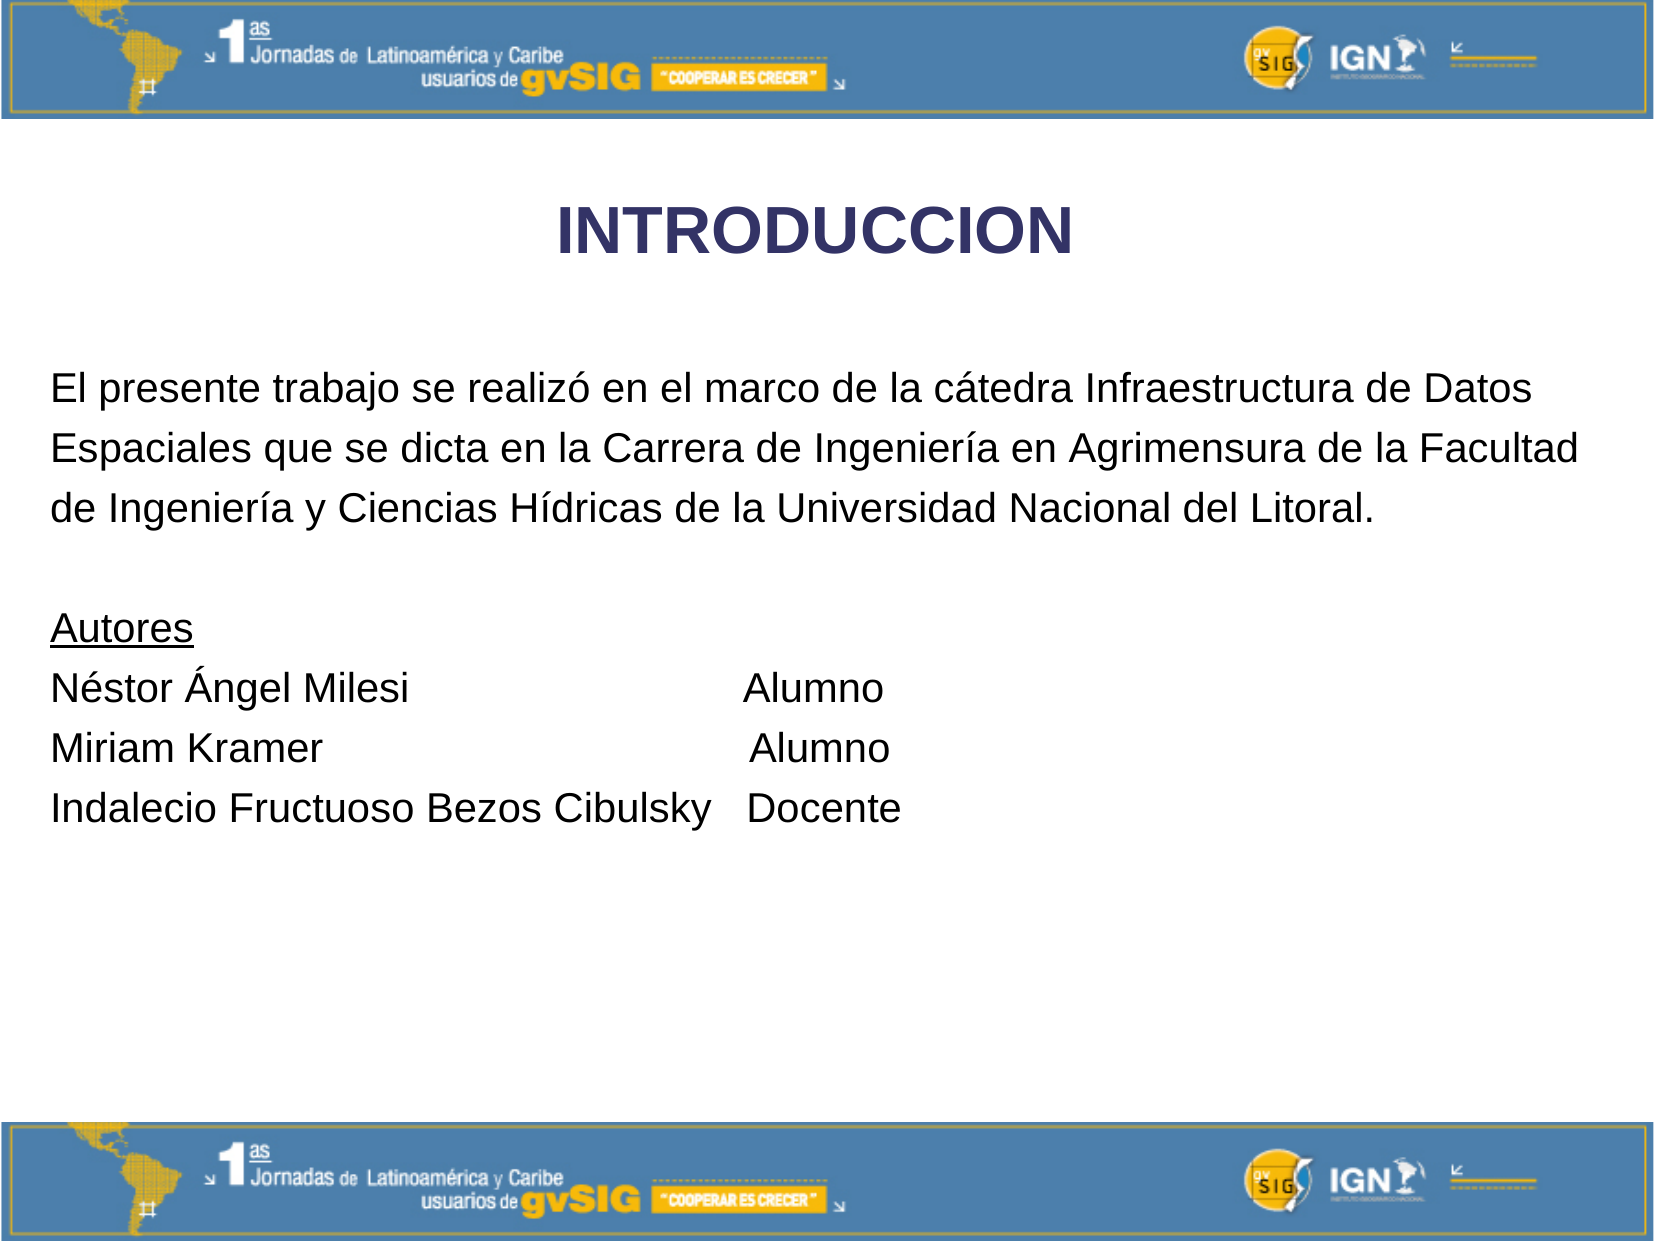

INTRODUCCION
El presente trabajo se realizó en el marco de la cátedra Infraestructura de Datos
Espaciales que se dicta en la Carrera de Ingeniería en Agrimensura de la Facultad
de Ingeniería y Ciencias Hídricas de la Universidad Nacional del Litoral.
Autores
Néstor Ángel Milesi Alumno
Miriam Kramer Alumno
Indalecio Fructuoso Bezos Cibulsky Docente